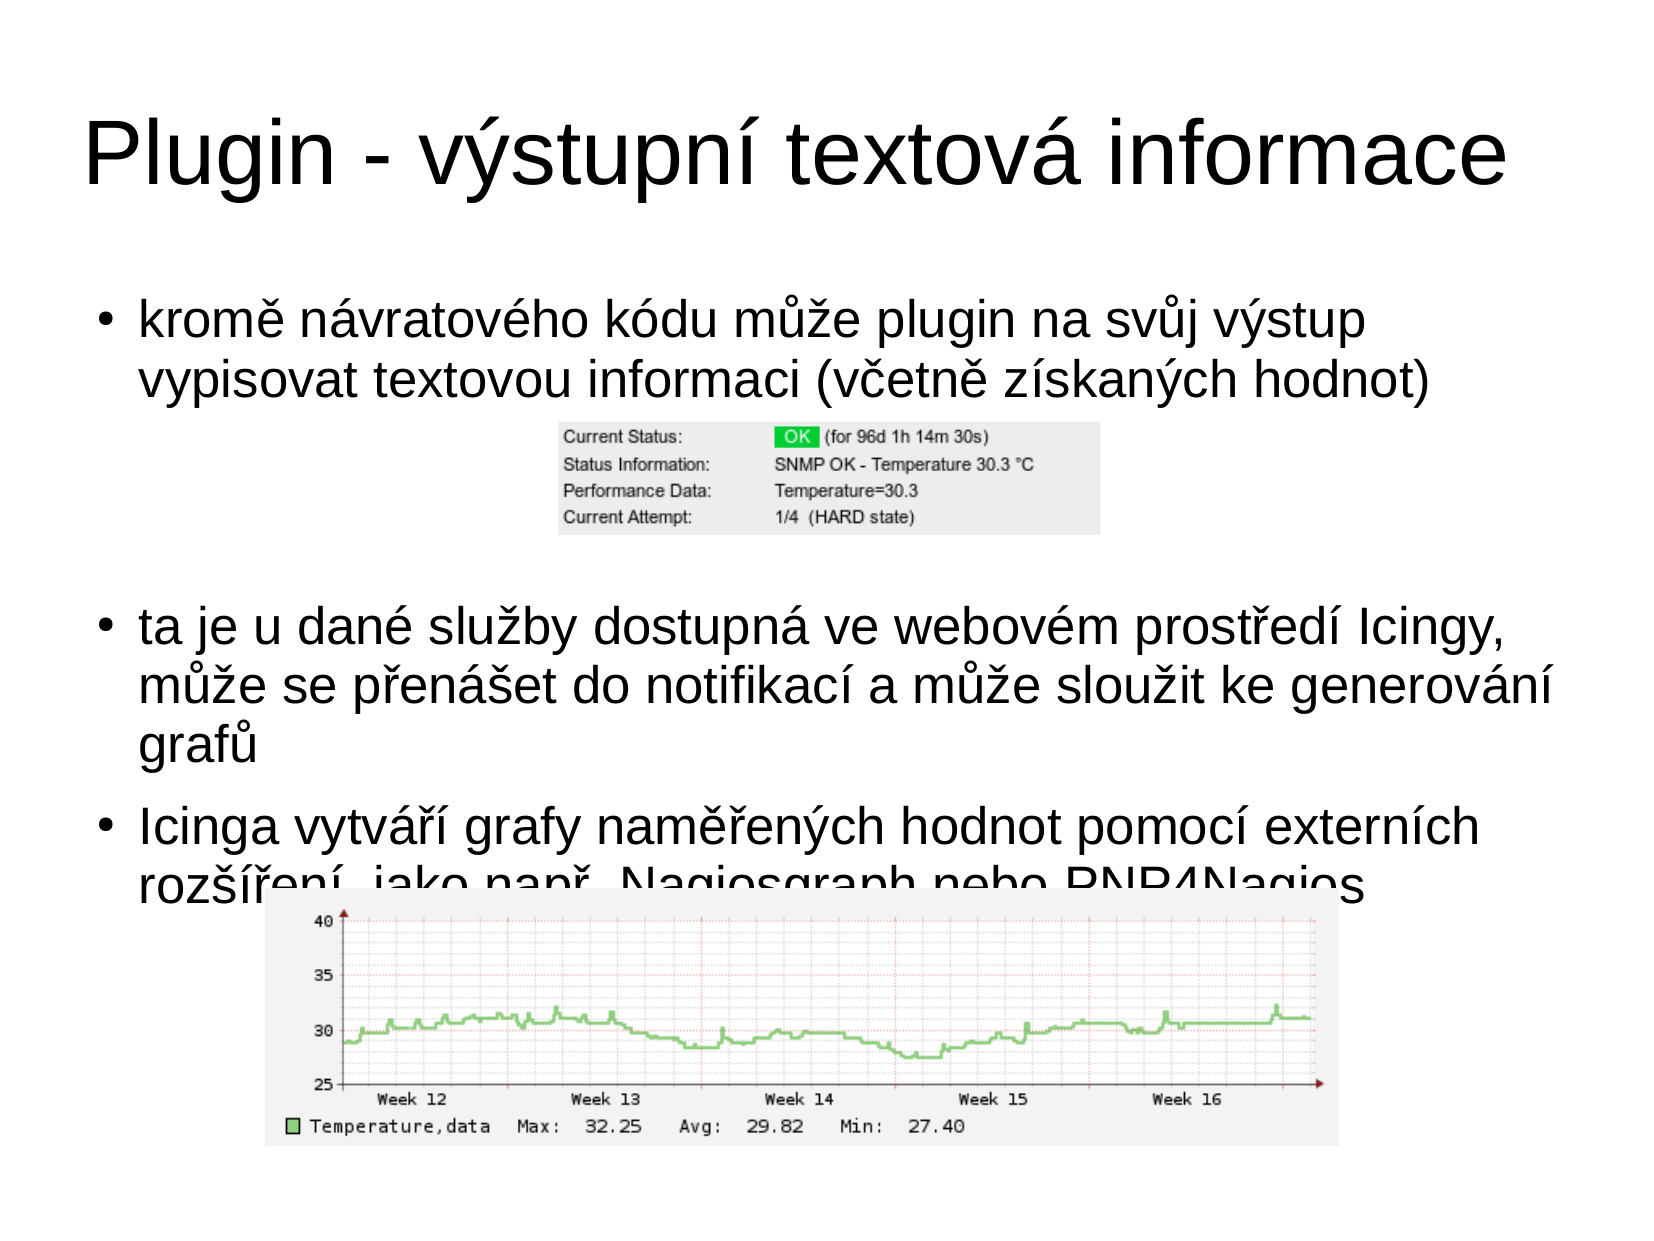

# Plugin - výstupní textová informace
kromě návratového kódu může plugin na svůj výstup vypisovat textovou informaci (včetně získaných hodnot)
ta je u dané služby dostupná ve webovém prostředí Icingy, může se přenášet do notifikací a může sloužit ke generování grafů
Icinga vytváří grafy naměřených hodnot pomocí externích rozšíření, jako např. Nagiosgraph nebo PNP4Nagios